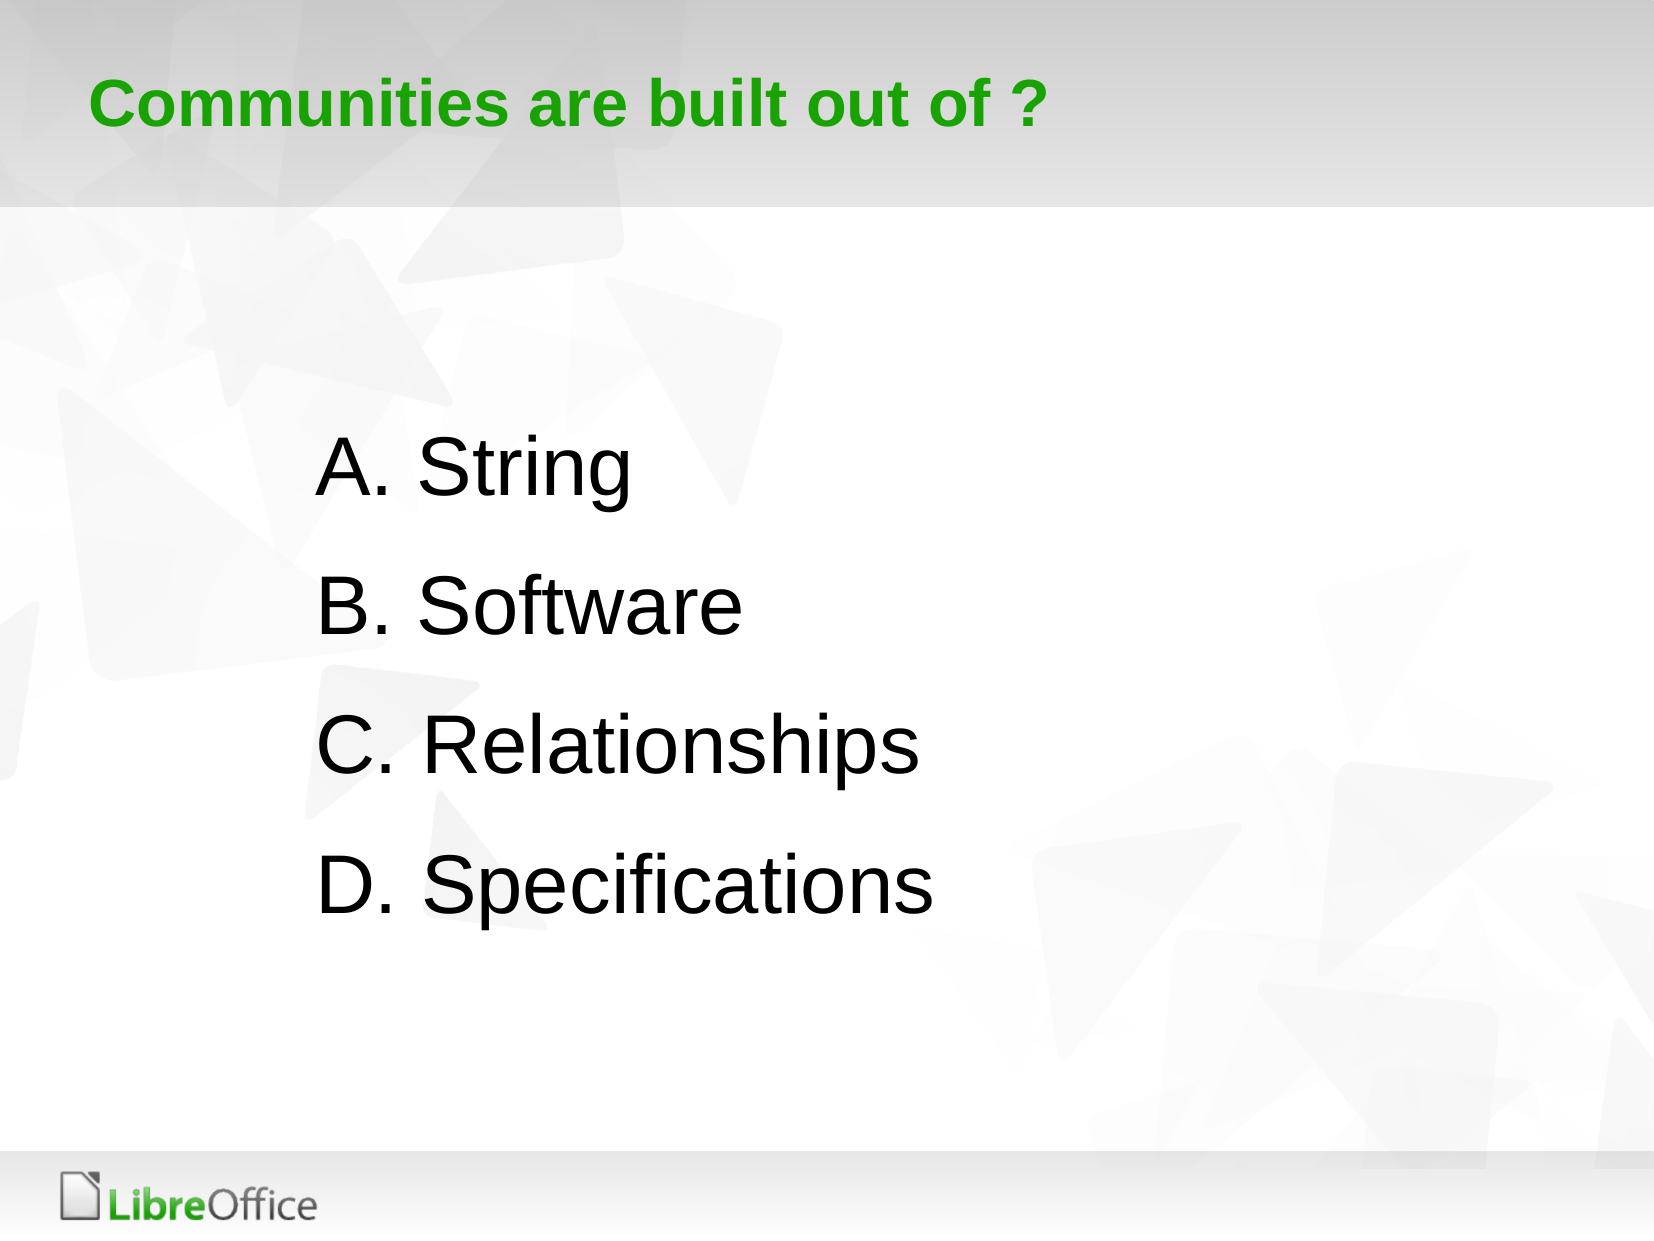

# Communities are built out of ?
A. String
B. Software
C. Relationships
D. Specifications